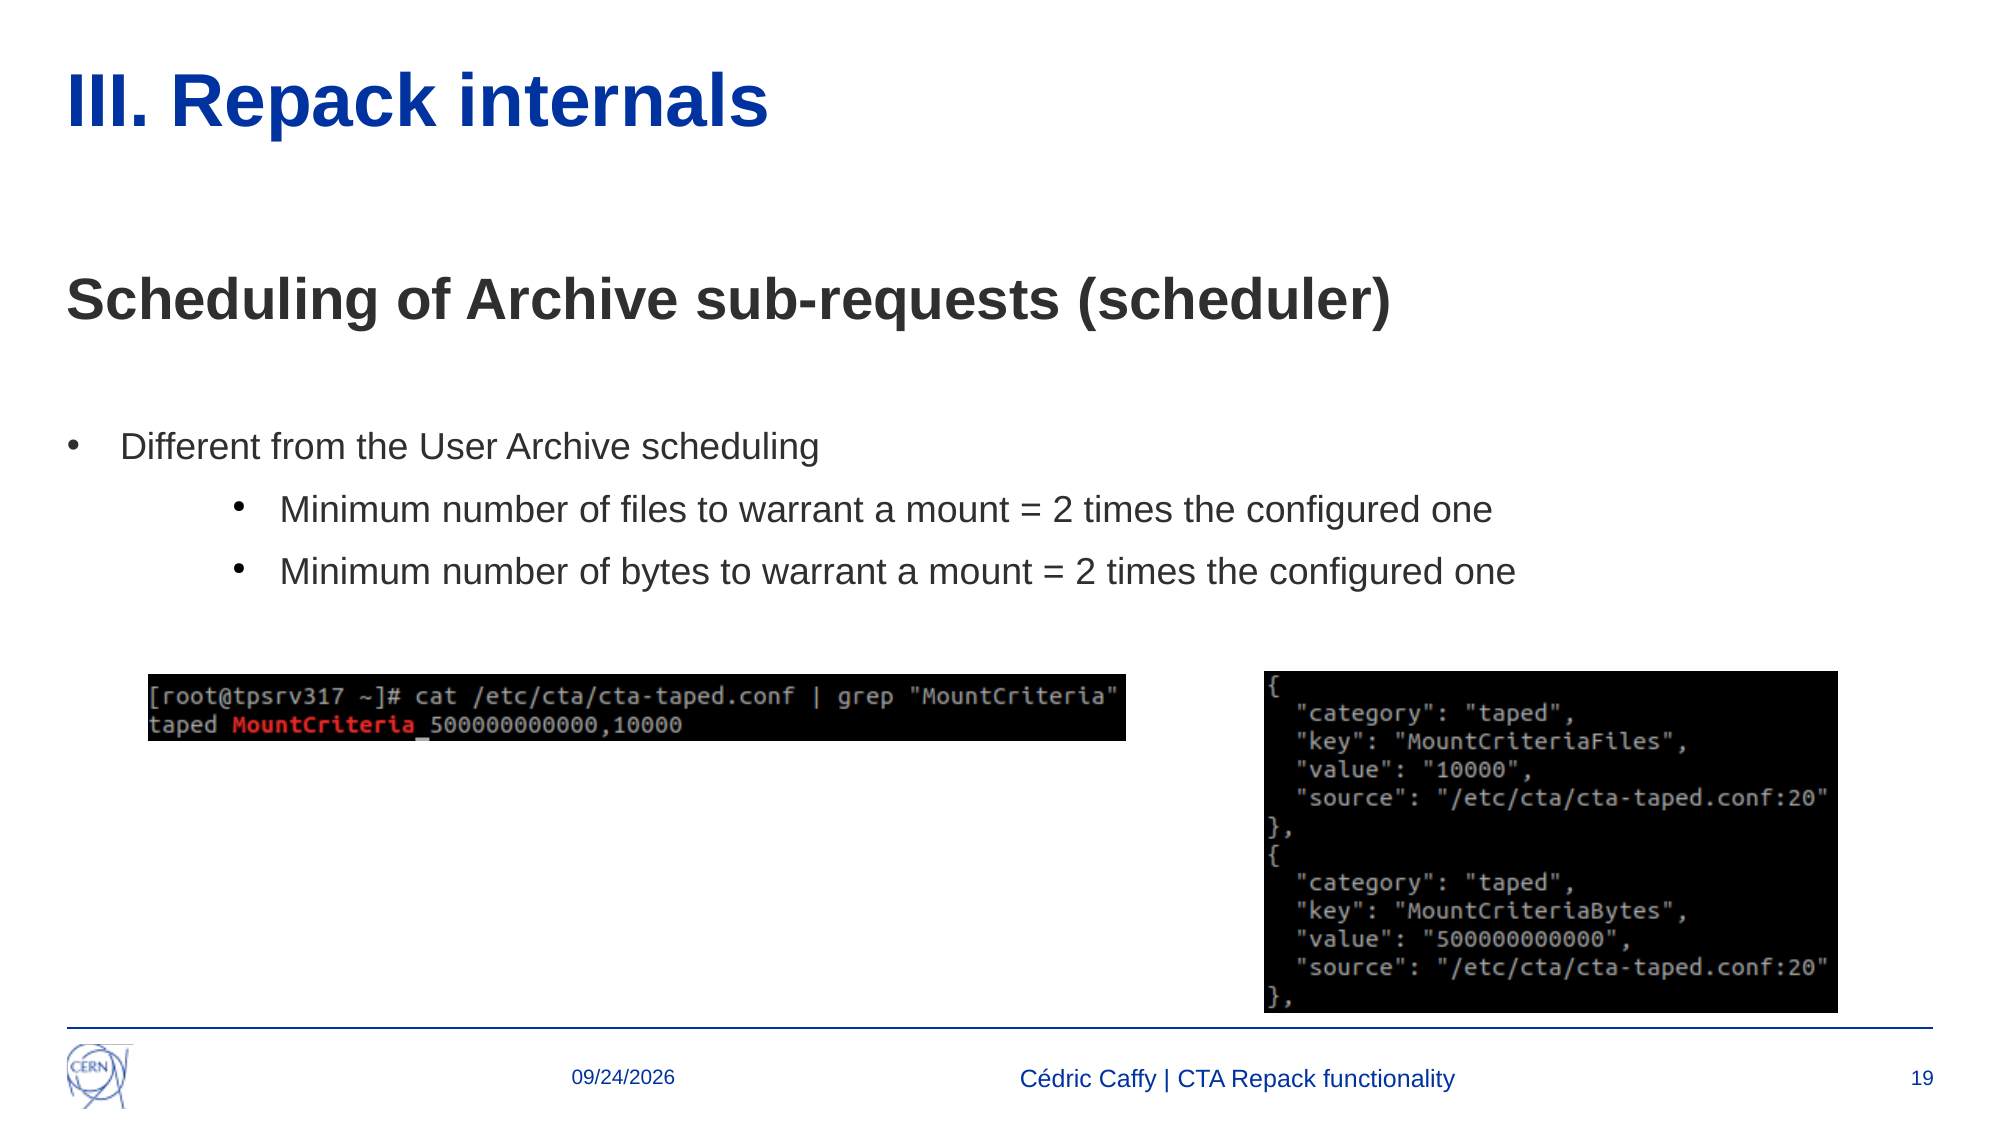

III. Repack internals
# Scheduling of Archive sub-requests (scheduler)
Different from the User Archive scheduling
Minimum number of files to warrant a mount = 2 times the configured one
Minimum number of bytes to warrant a mount = 2 times the configured one
Cédric Caffy | CTA Repack functionality